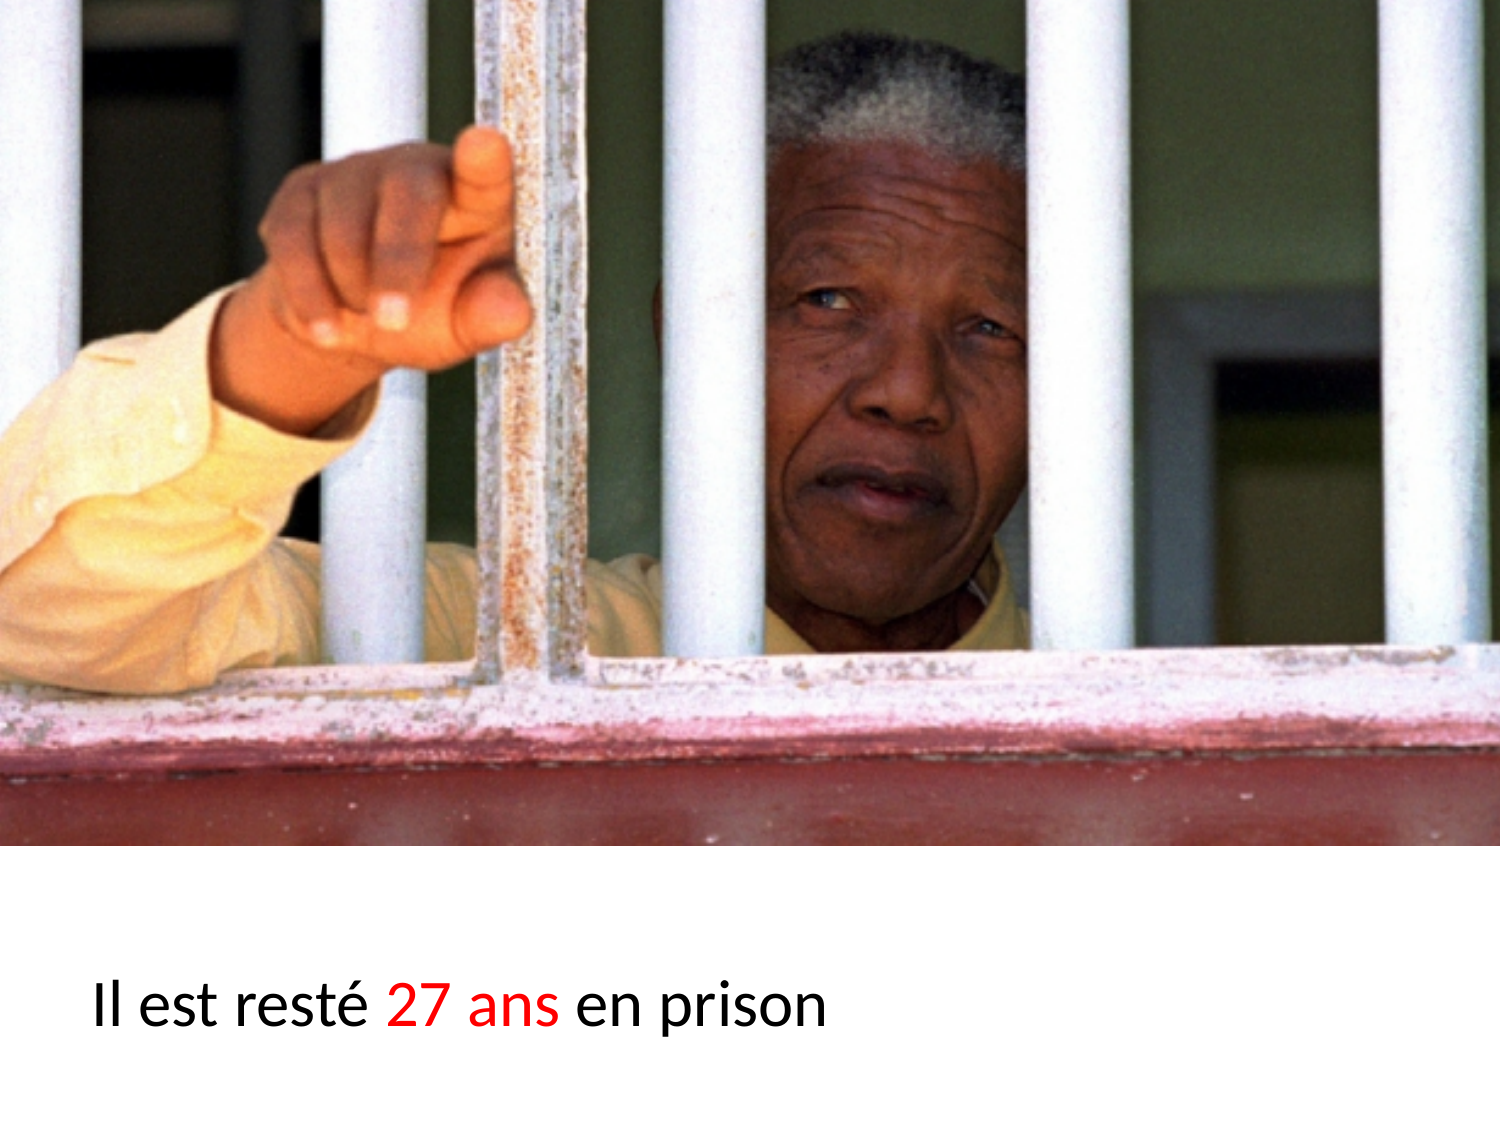

# Il est resté 27 ans en prison